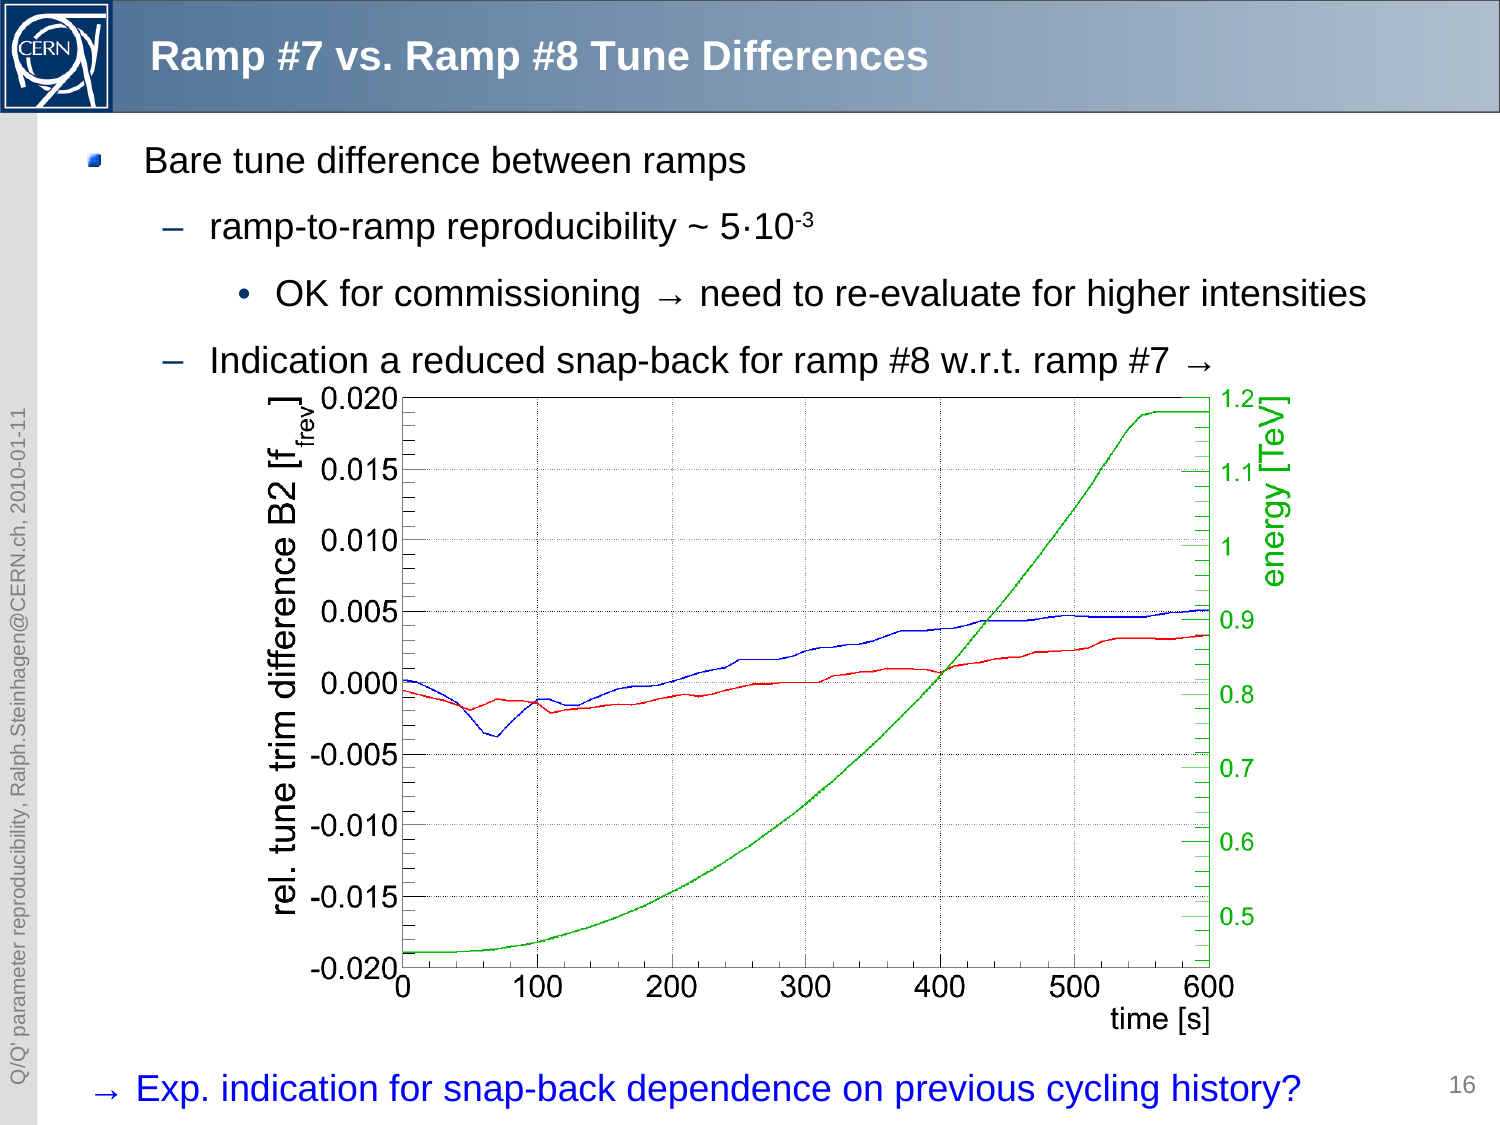

# Ramp #7 vs. Ramp #8 Tune Differences
Bare tune difference between ramps
ramp-to-ramp reproducibility ~ 5·10-3
OK for commissioning → need to re-evaluate for higher intensities
Indication a reduced snap-back for ramp #8 w.r.t. ramp #7 →
→ Exp. indication for snap-back dependence on previous cycling history?